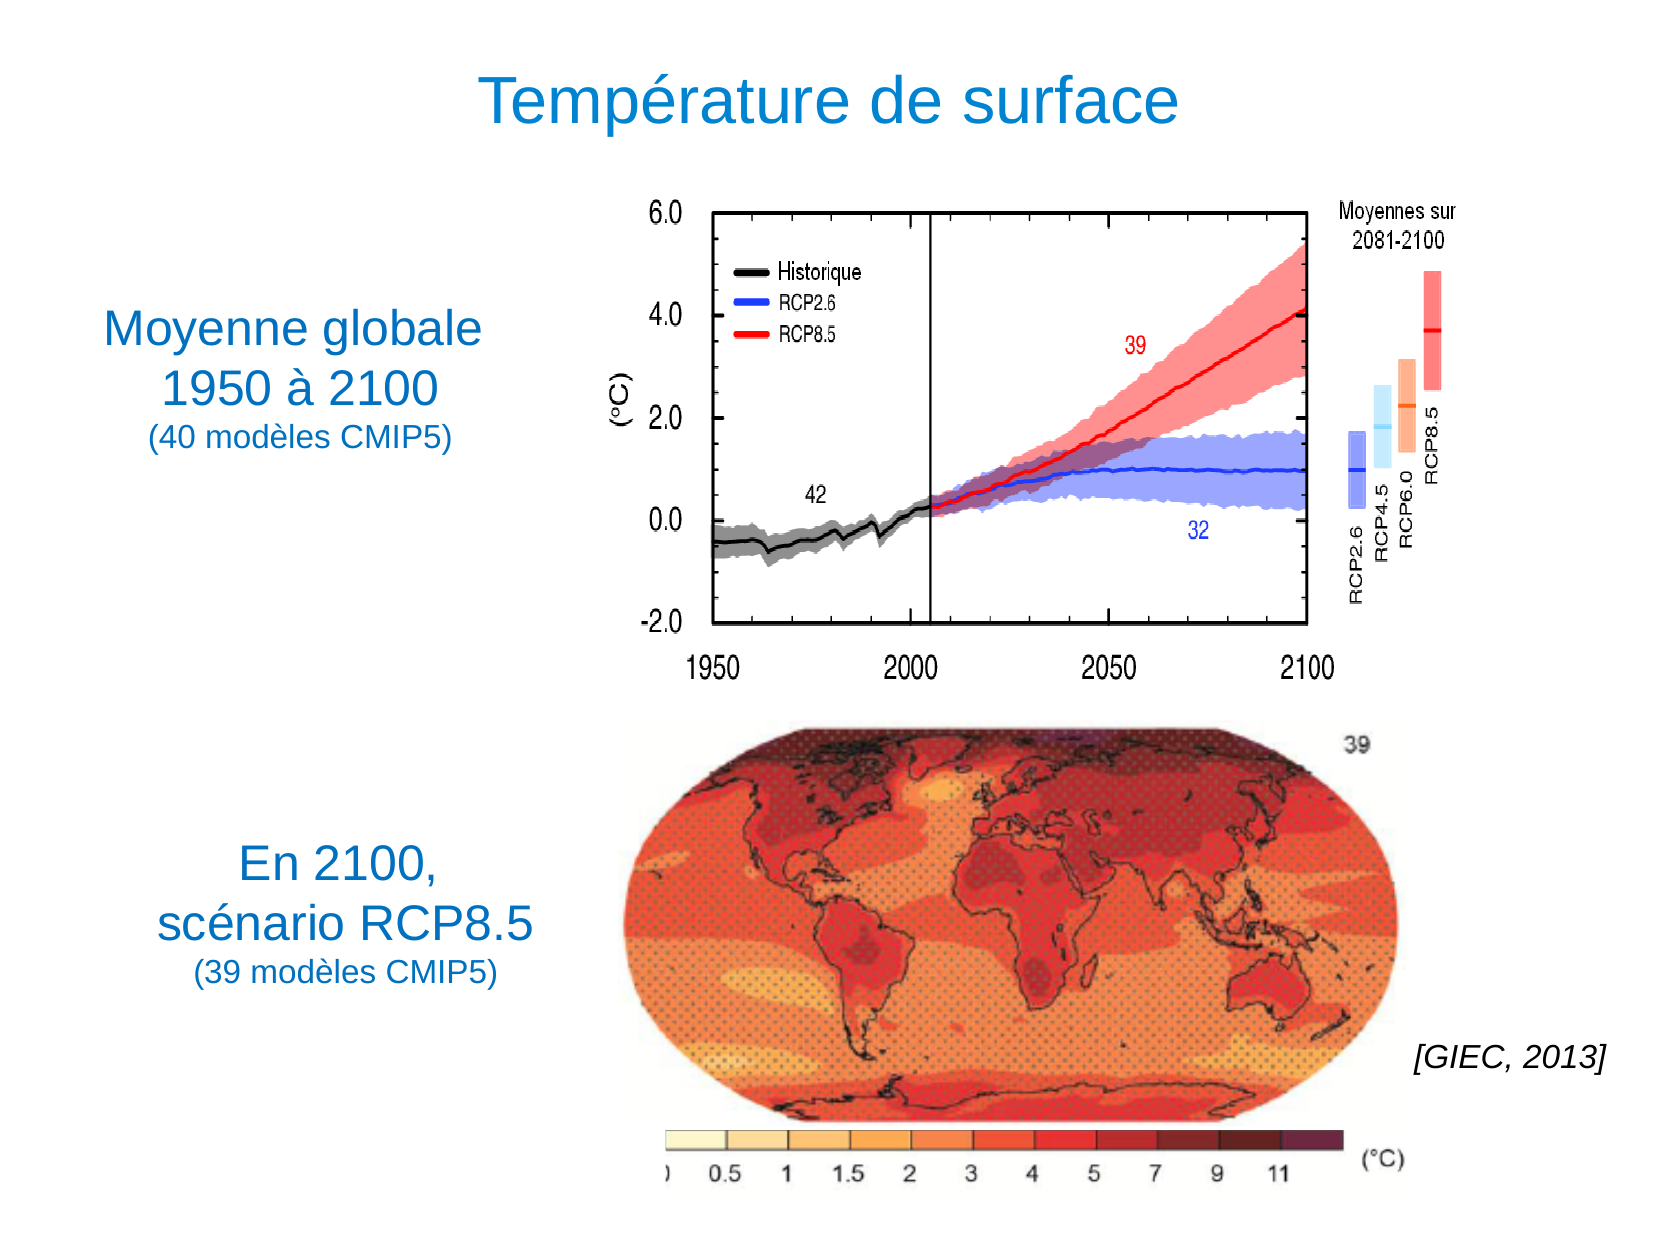

Température de surface
Moyenne globale
1950 à 2100
(40 modèles CMIP5)
En 2100,
scénario RCP8.5
(39 modèles CMIP5)
[GIEC, 2013]